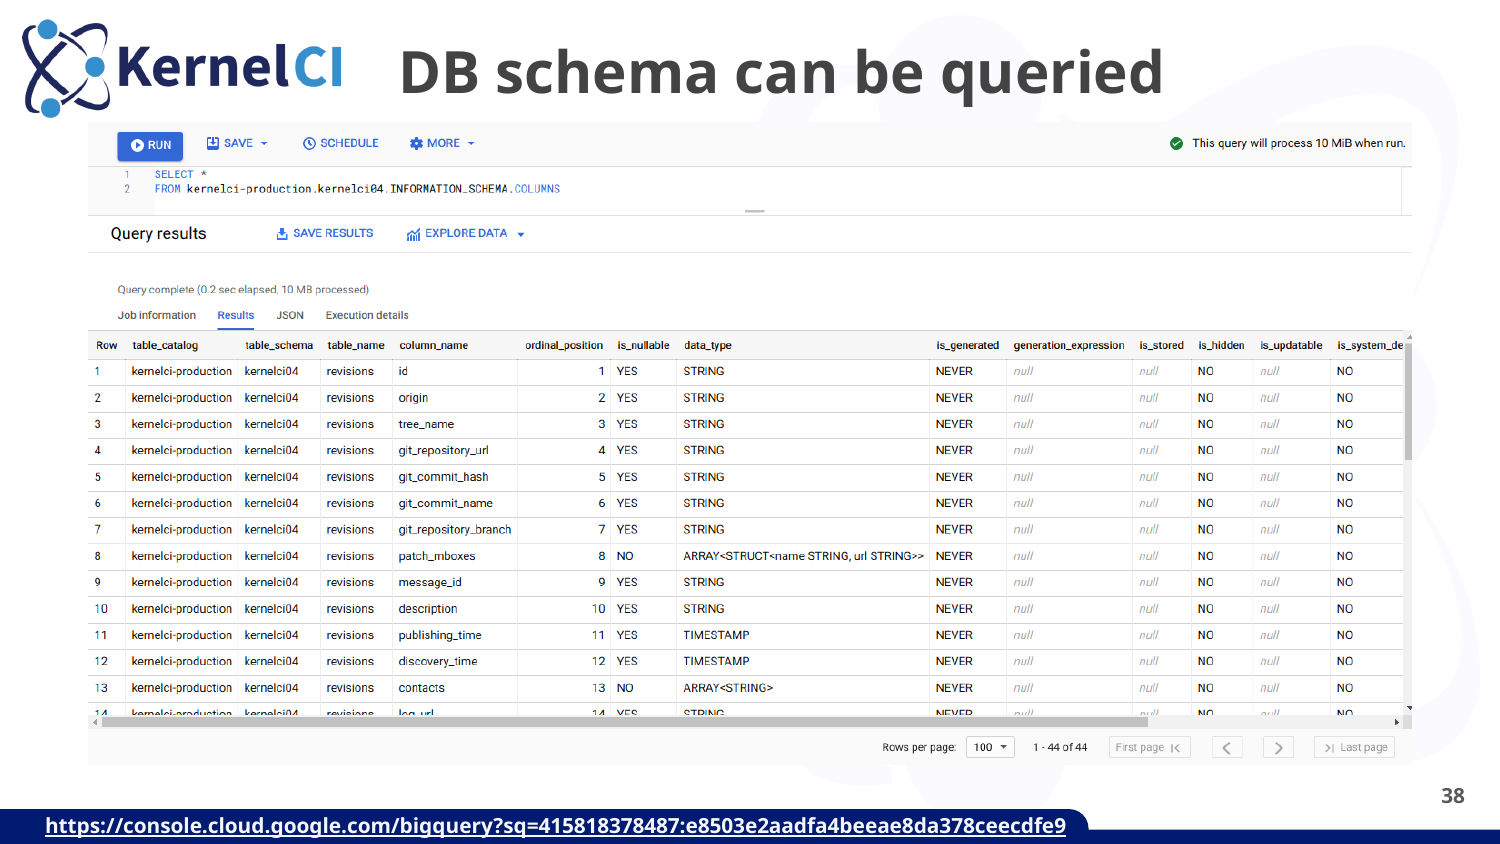

# DB schema can be queried
https://console.cloud.google.com/bigquery?sq=415818378487:e8503e2aadfa4beeae8da378ceecdfe9